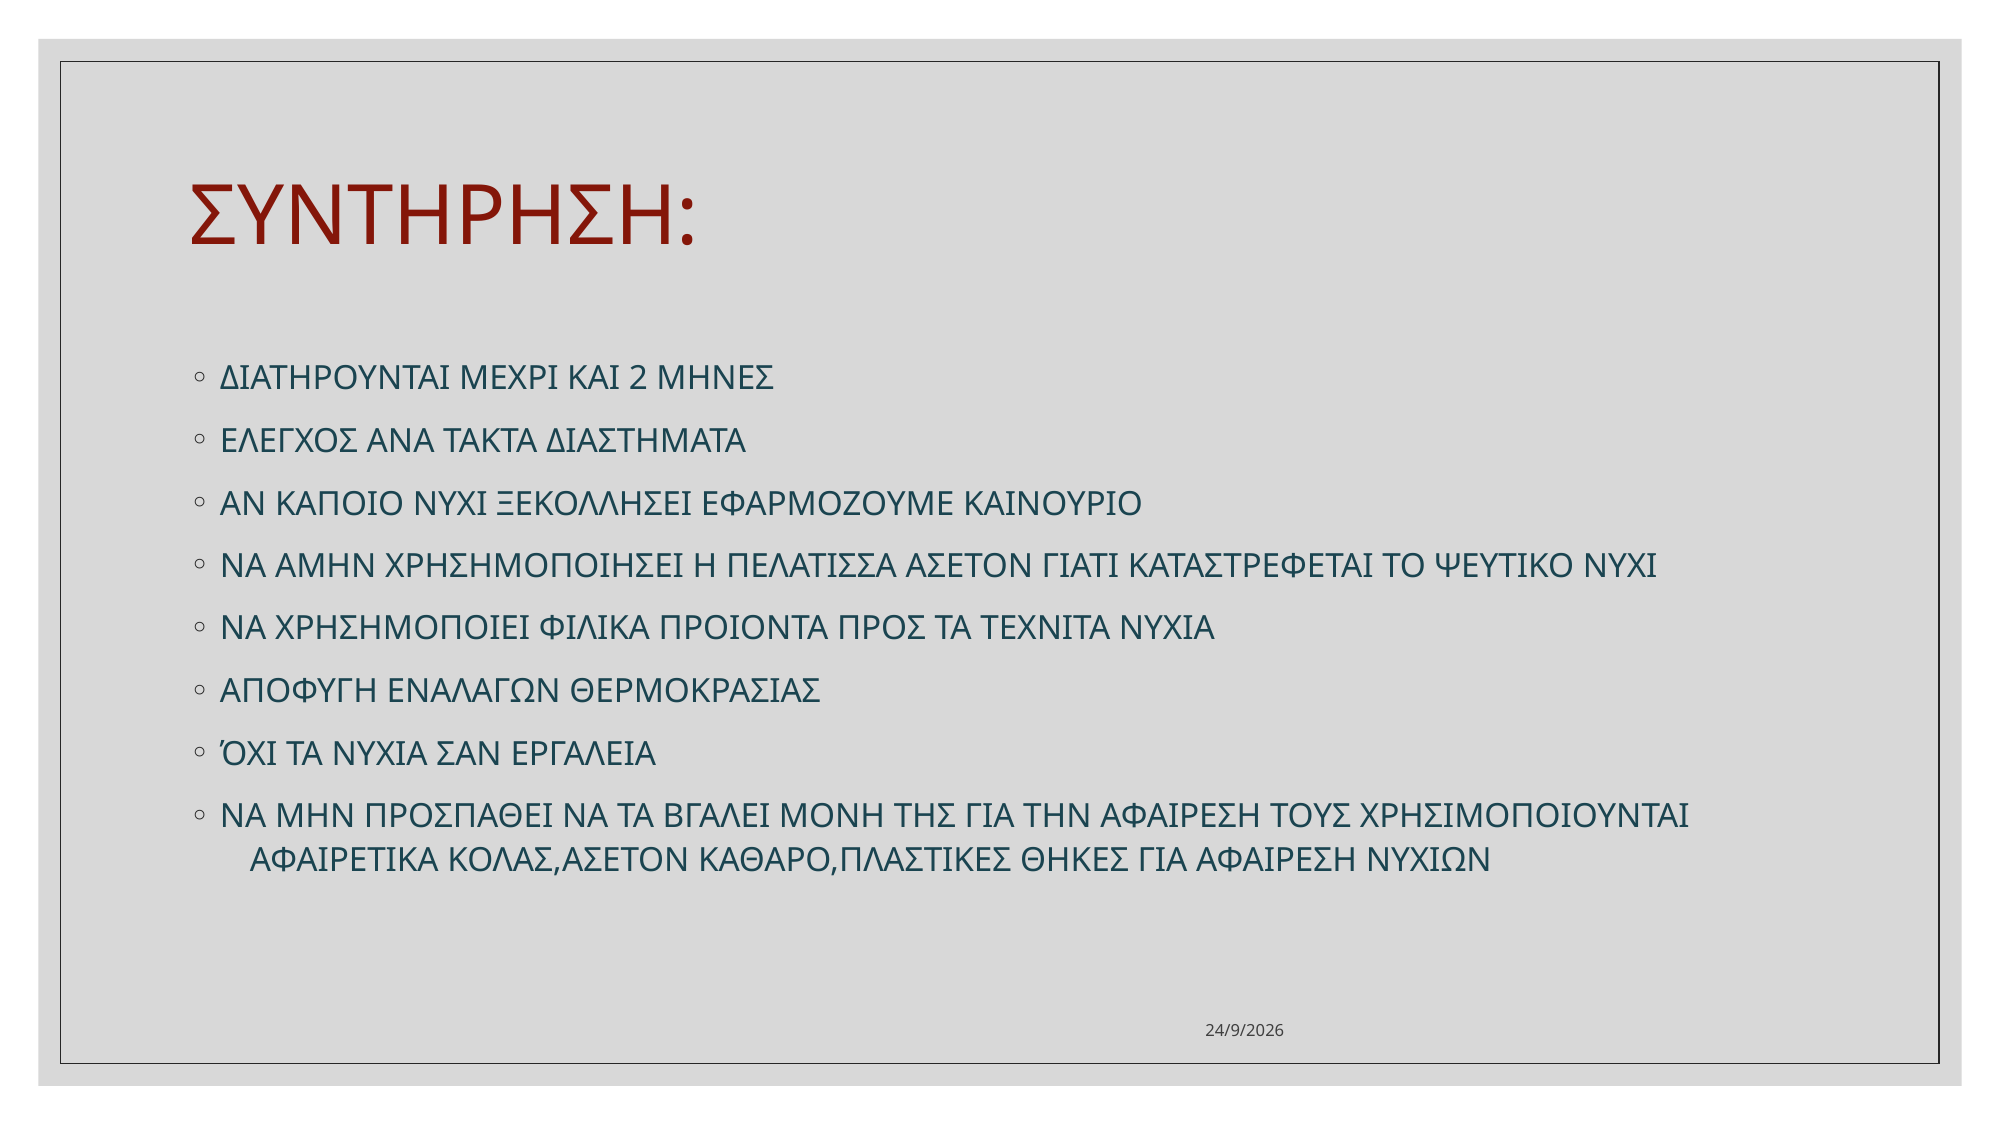

# ΣΥΝΤΗΡΗΣΗ:
ΔΙΑΤΗΡΟΥΝΤΑΙ ΜΕΧΡΙ ΚΑΙ 2 ΜΗΝΕΣ
ΕΛΕΓΧΟΣ ΑΝΑ ΤΑΚΤΑ ΔΙΑΣΤΗΜΑΤΑ
ΑΝ ΚΑΠΟΙΟ ΝΥΧΙ ΞΕΚΟΛΛΗΣΕΙ ΕΦΑΡΜΟΖΟΥΜΕ ΚΑΙΝΟΥΡΙΟ
ΝΑ ΑΜΗΝ ΧΡΗΣΗΜΟΠΟΙΗΣΕΙ Η ΠΕΛΑΤΙΣΣΑ ΑΣΕΤΟΝ ΓΙΑΤΙ ΚΑΤΑΣΤΡΕΦΕΤΑΙ ΤΟ ΨΕΥΤΙΚΟ ΝΥΧΙ
ΝΑ ΧΡΗΣΗΜΟΠΟΙΕΙ ΦΙΛΙΚΑ ΠΡΟΙΟΝΤΑ ΠΡΟΣ ΤΑ ΤΕΧΝΙΤΑ ΝΥΧΙΑ
ΑΠΟΦΥΓΗ ΕΝΑΛΑΓΩΝ ΘΕΡΜΟΚΡΑΣΙΑΣ
ΌΧΙ ΤΑ ΝΥΧΙΑ ΣΑΝ ΕΡΓΑΛΕΙΑ
ΝΑ ΜΗΝ ΠΡΟΣΠΑΘΕΙ ΝΑ ΤΑ ΒΓΑΛΕΙ ΜΟΝΗ ΤΗΣ ΓΙΑ ΤΗΝ ΑΦΑΙΡΕΣΗ ΤΟΥΣ ΧΡΗΣΙΜΟΠΟΙΟΥΝΤΑΙ ΑΦΑΙΡΕΤΙΚΑ ΚΟΛΑΣ,ΑΣΕΤΟΝ ΚΑΘΑΡΟ,ΠΛΑΣΤΙΚΕΣ ΘΗΚΕΣ ΓΙΑ ΑΦΑΙΡΕΣΗ ΝΥΧΙΩΝ